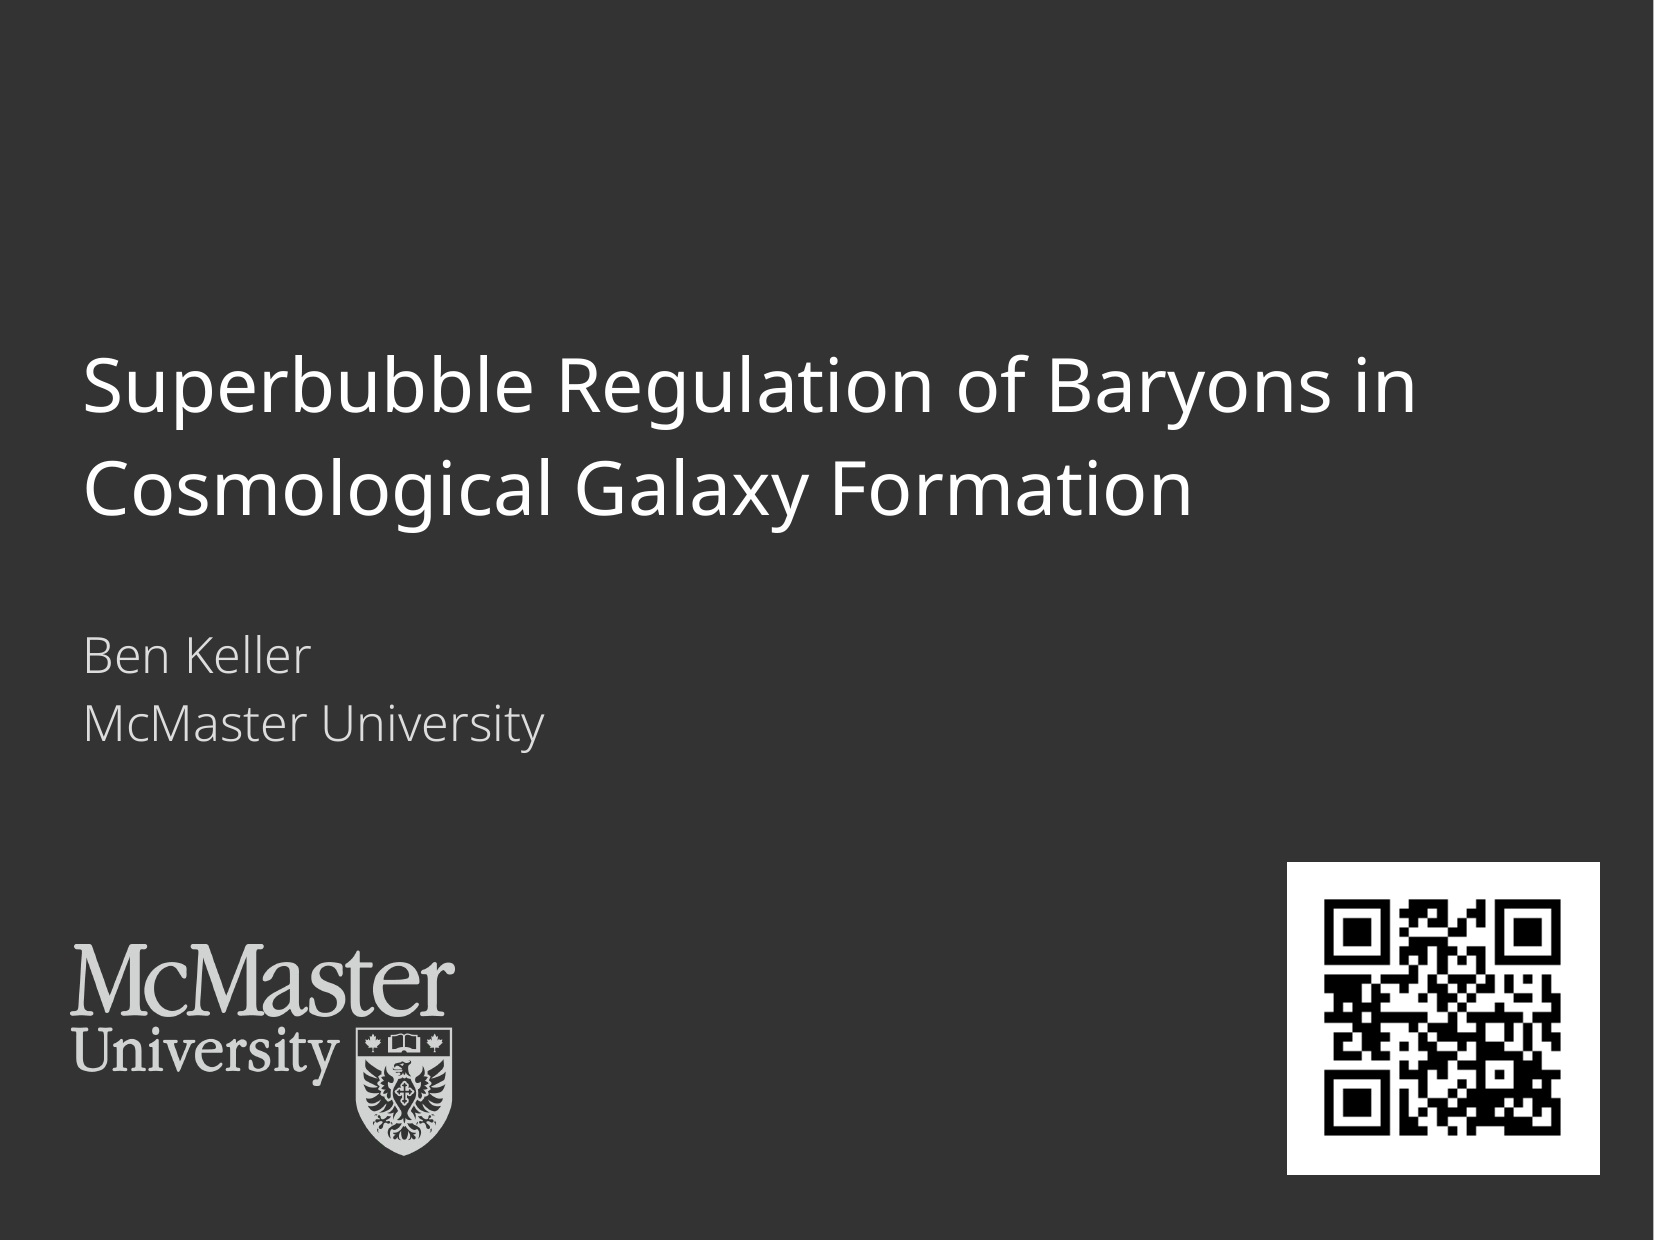

# Superbubble Regulation of Baryons in Cosmological Galaxy Formation
Ben Keller
McMaster University